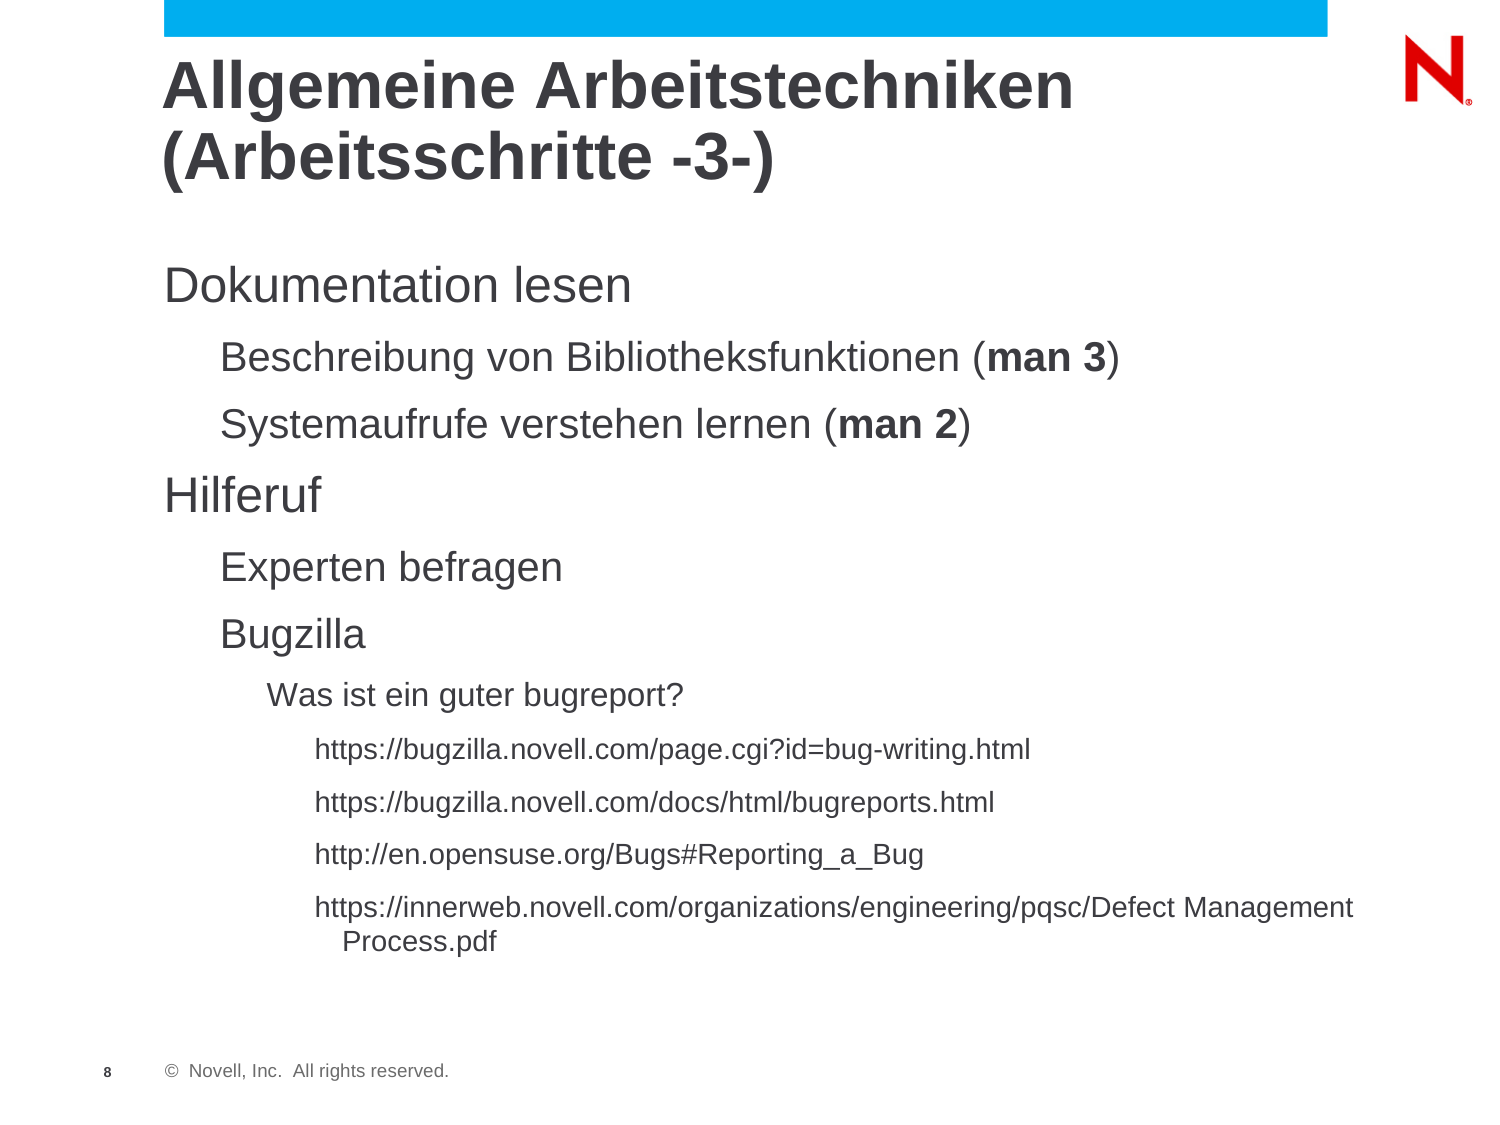

# Allgemeine Arbeitstechniken (Arbeitsschritte -3-)
Dokumentation lesen
Beschreibung von Bibliotheksfunktionen (man 3)
Systemaufrufe verstehen lernen (man 2)
Hilferuf
Experten befragen
Bugzilla
Was ist ein guter bugreport?
https://bugzilla.novell.com/page.cgi?id=bug-writing.html
https://bugzilla.novell.com/docs/html/bugreports.html
http://en.opensuse.org/Bugs#Reporting_a_Bug
https://innerweb.novell.com/organizations/engineering/pqsc/Defect Management Process.pdf